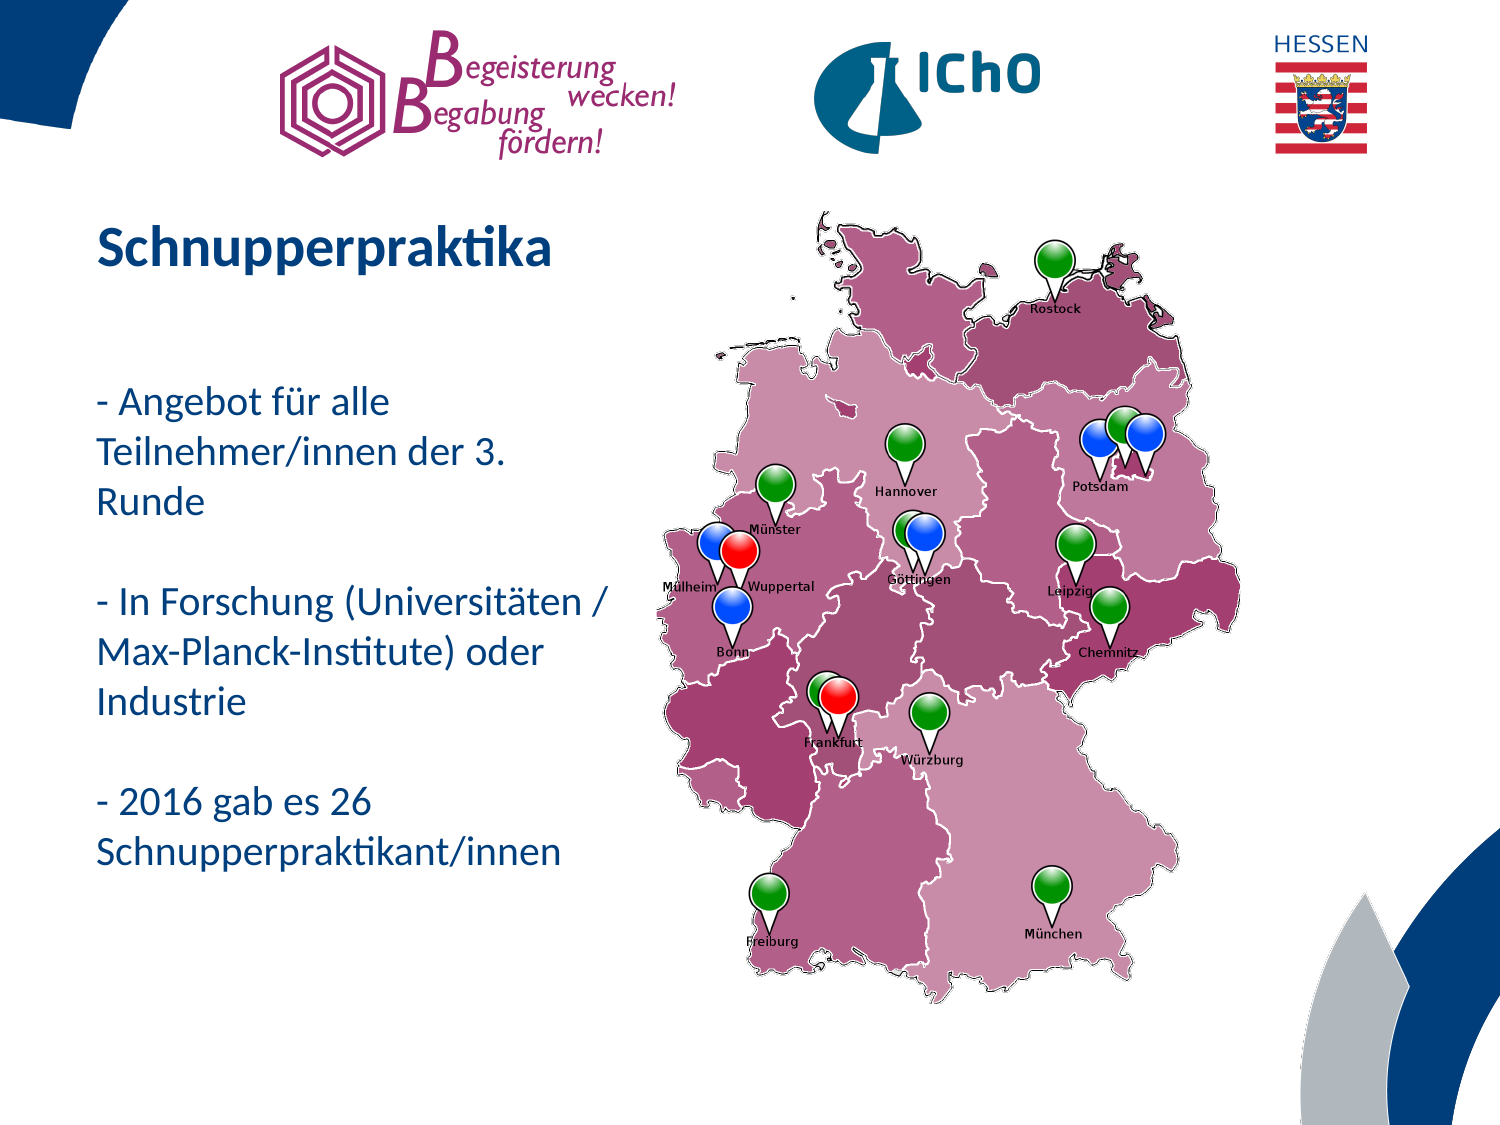

Schnupperpraktika
- Angebot für alle Teilnehmer/innen der 3. Runde
- In Forschung (Universitäten / Max-Planck-Institute) oder Industrie
- 2016 gab es 26 Schnupperpraktikant/innen